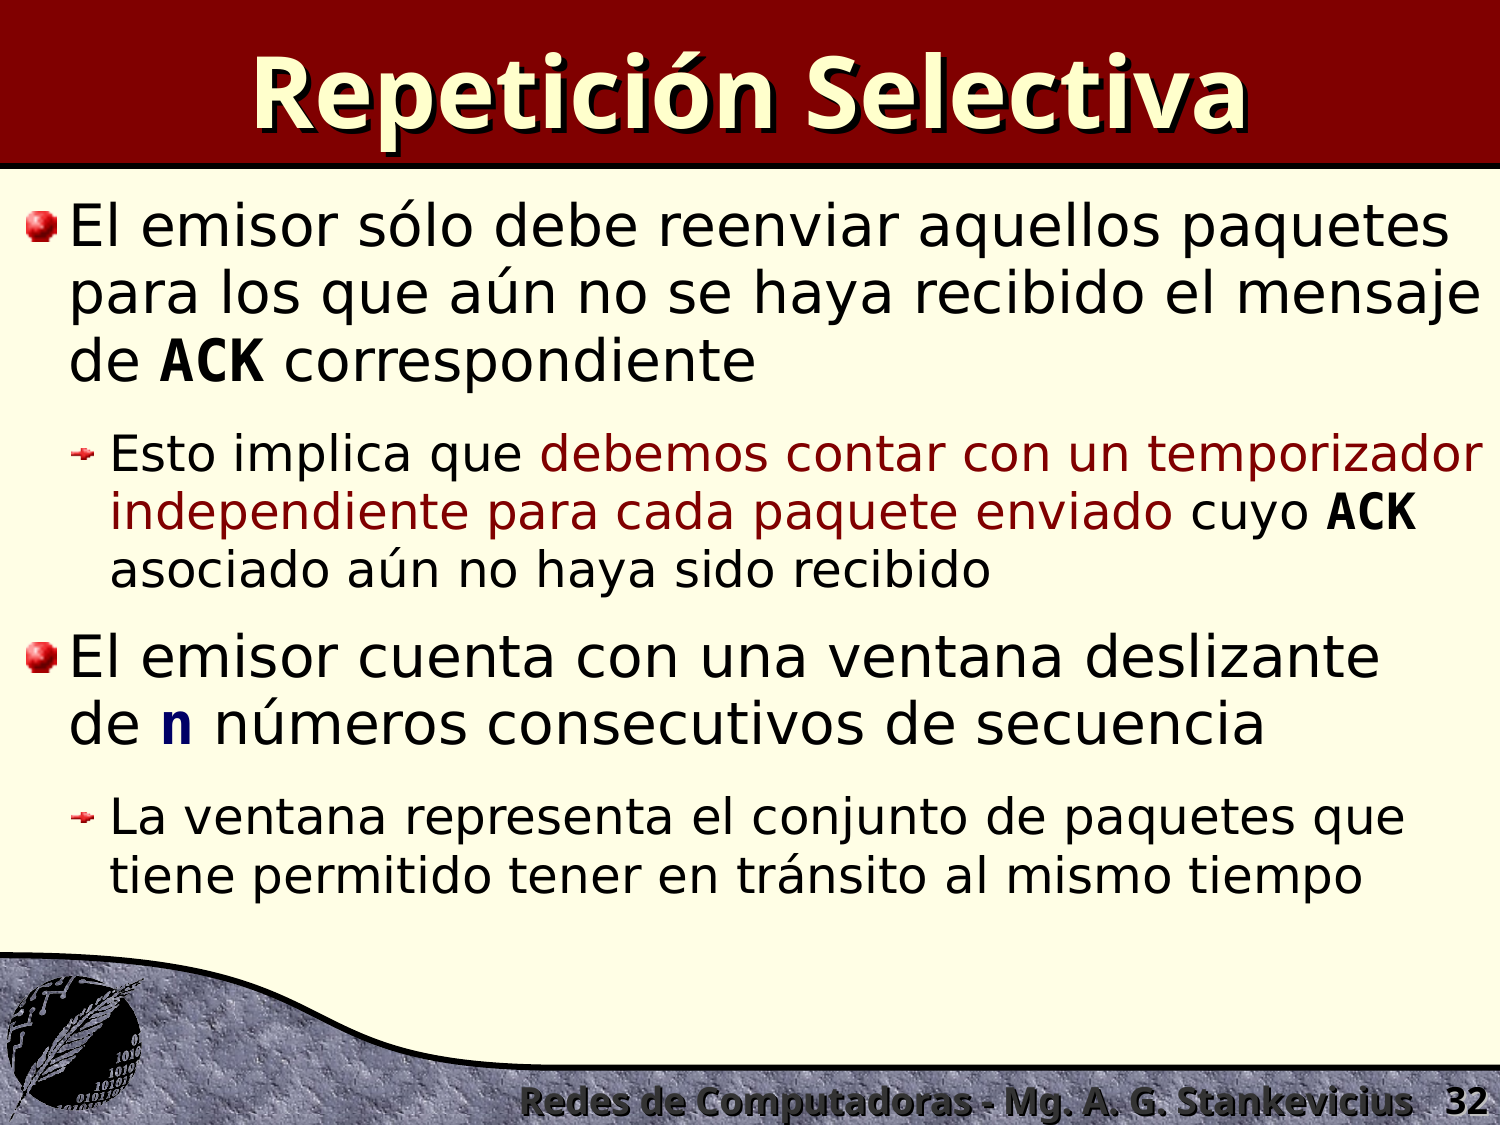

# Repetición Selectiva
El emisor sólo debe reenviar aquellos paquetes para los que aún no se haya recibido el mensaje de ACK correspondiente
Esto implica que debemos contar con un temporizador independiente para cada paquete enviado cuyo ACK asociado aún no haya sido recibido
El emisor cuenta con una ventana deslizante
de n números consecutivos de secuencia
La ventana representa el conjunto de paquetes que tiene permitido tener en tránsito al mismo tiempo
32